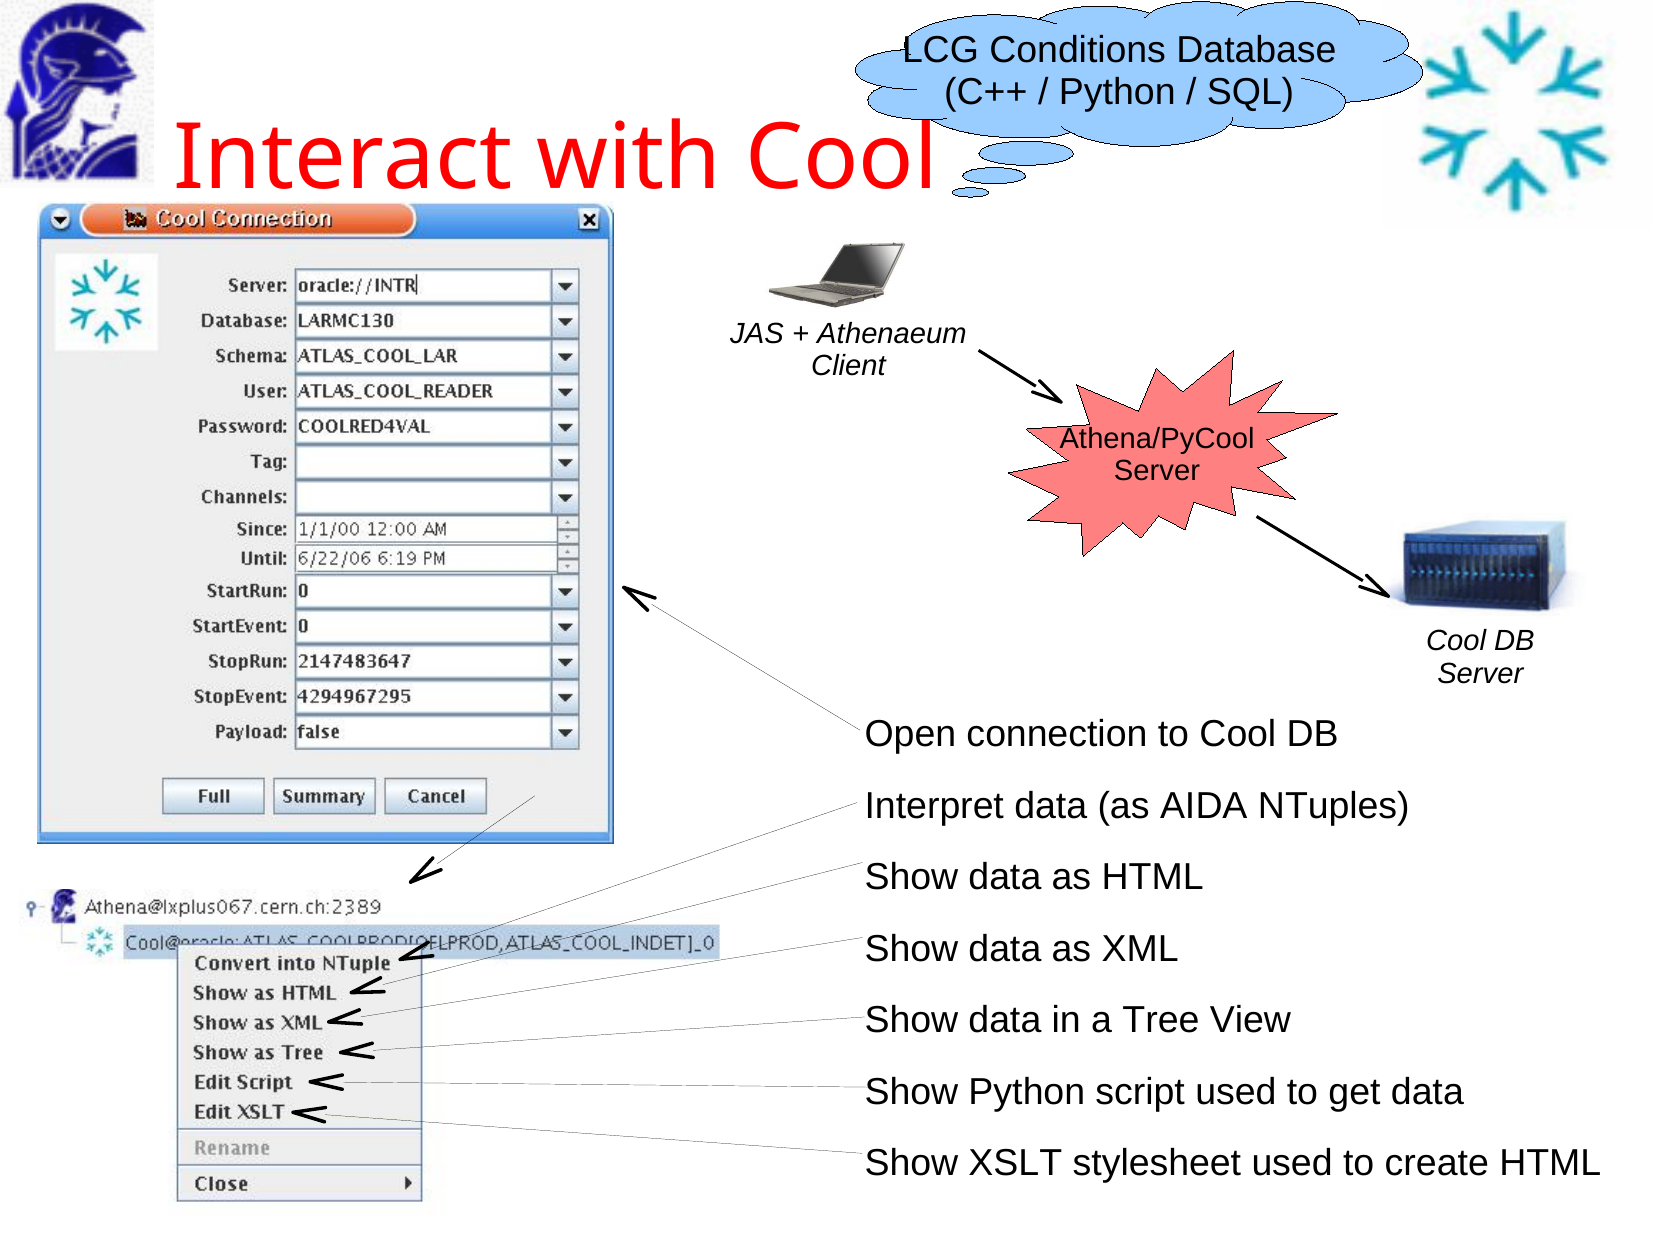

LCG Conditions Database
(C++ / Python / SQL)
# Interact with Cool
JAS + Athenaeum
Client
Athena/PyCool
Server
Cool DB
Server
Open connection to Cool DB
Interpret data (as AIDA NTuples)
Show data as HTML
Show data as XML
Show data in a Tree View
Show Python script used to get data
Show XSLT stylesheet used to create HTML